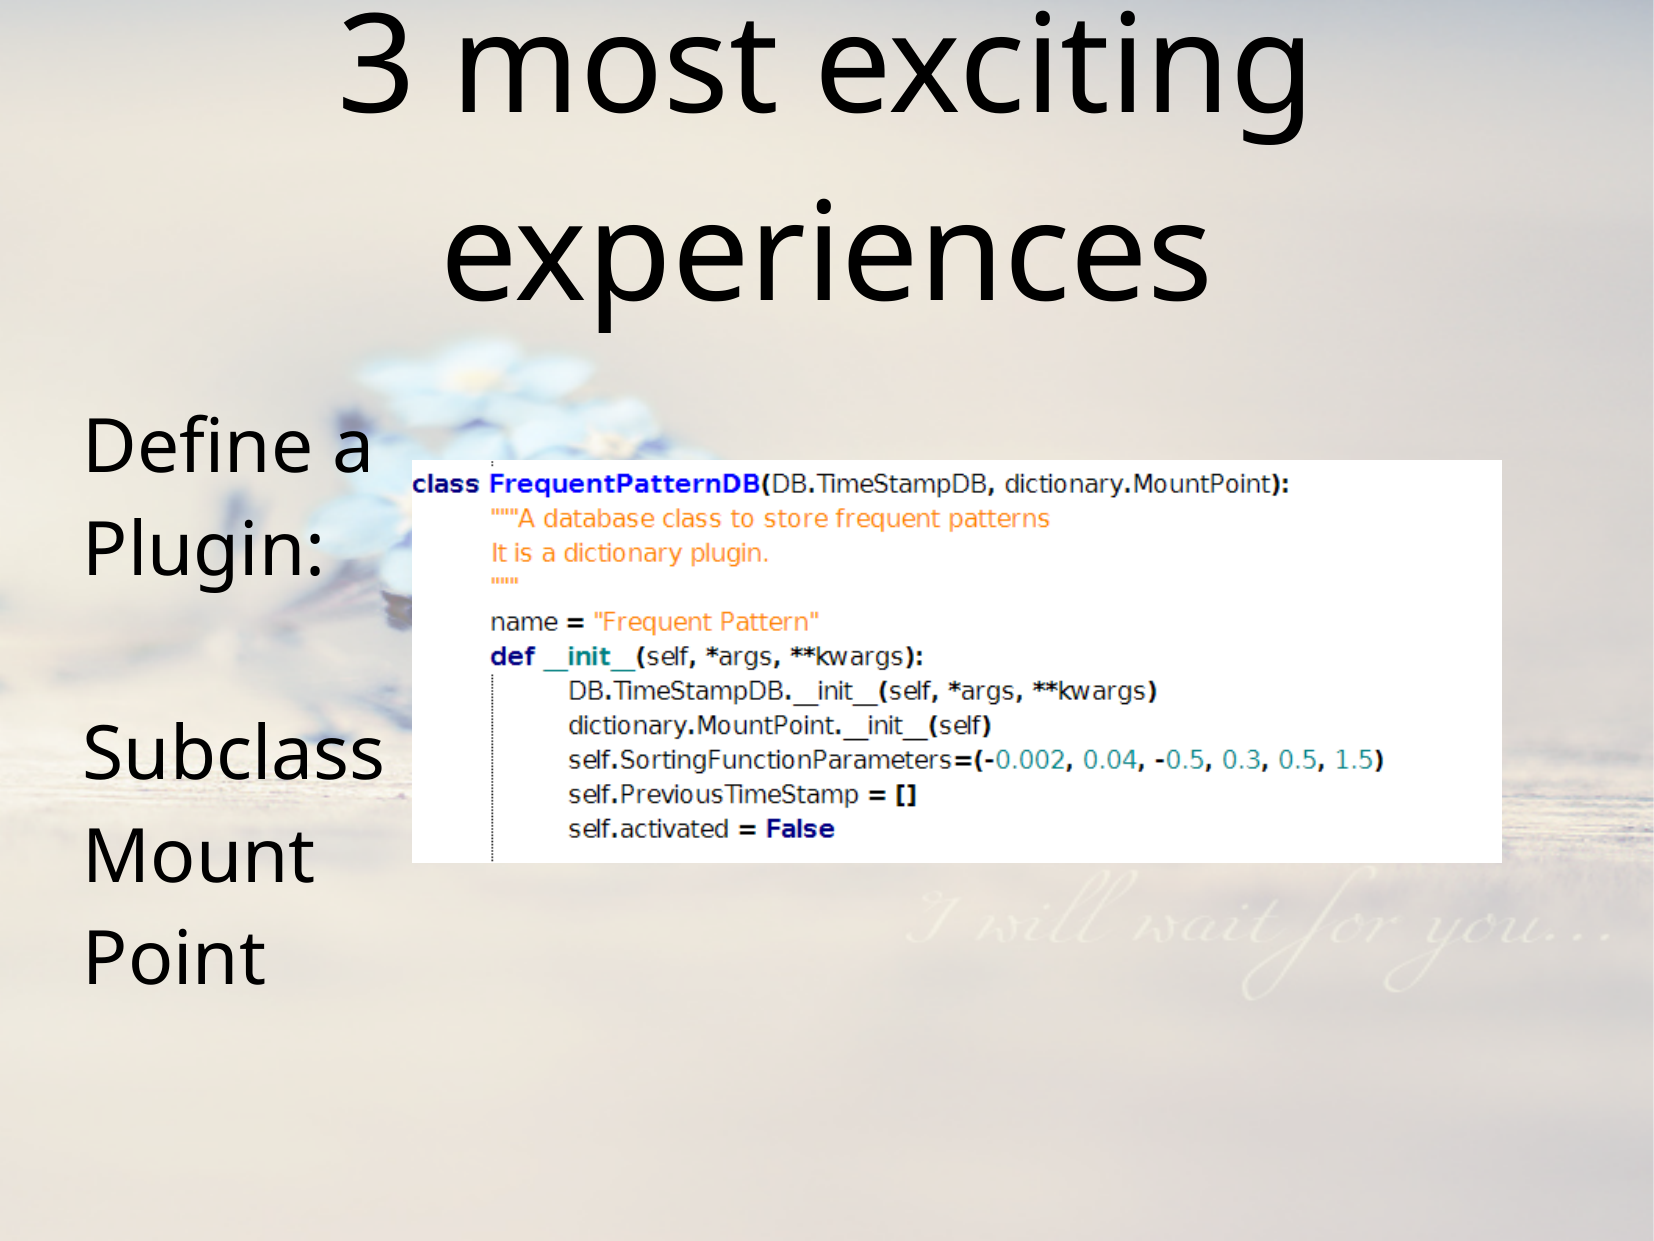

# 3 most exciting experiences
Define a
Plugin:
Subclass
Mount
Point